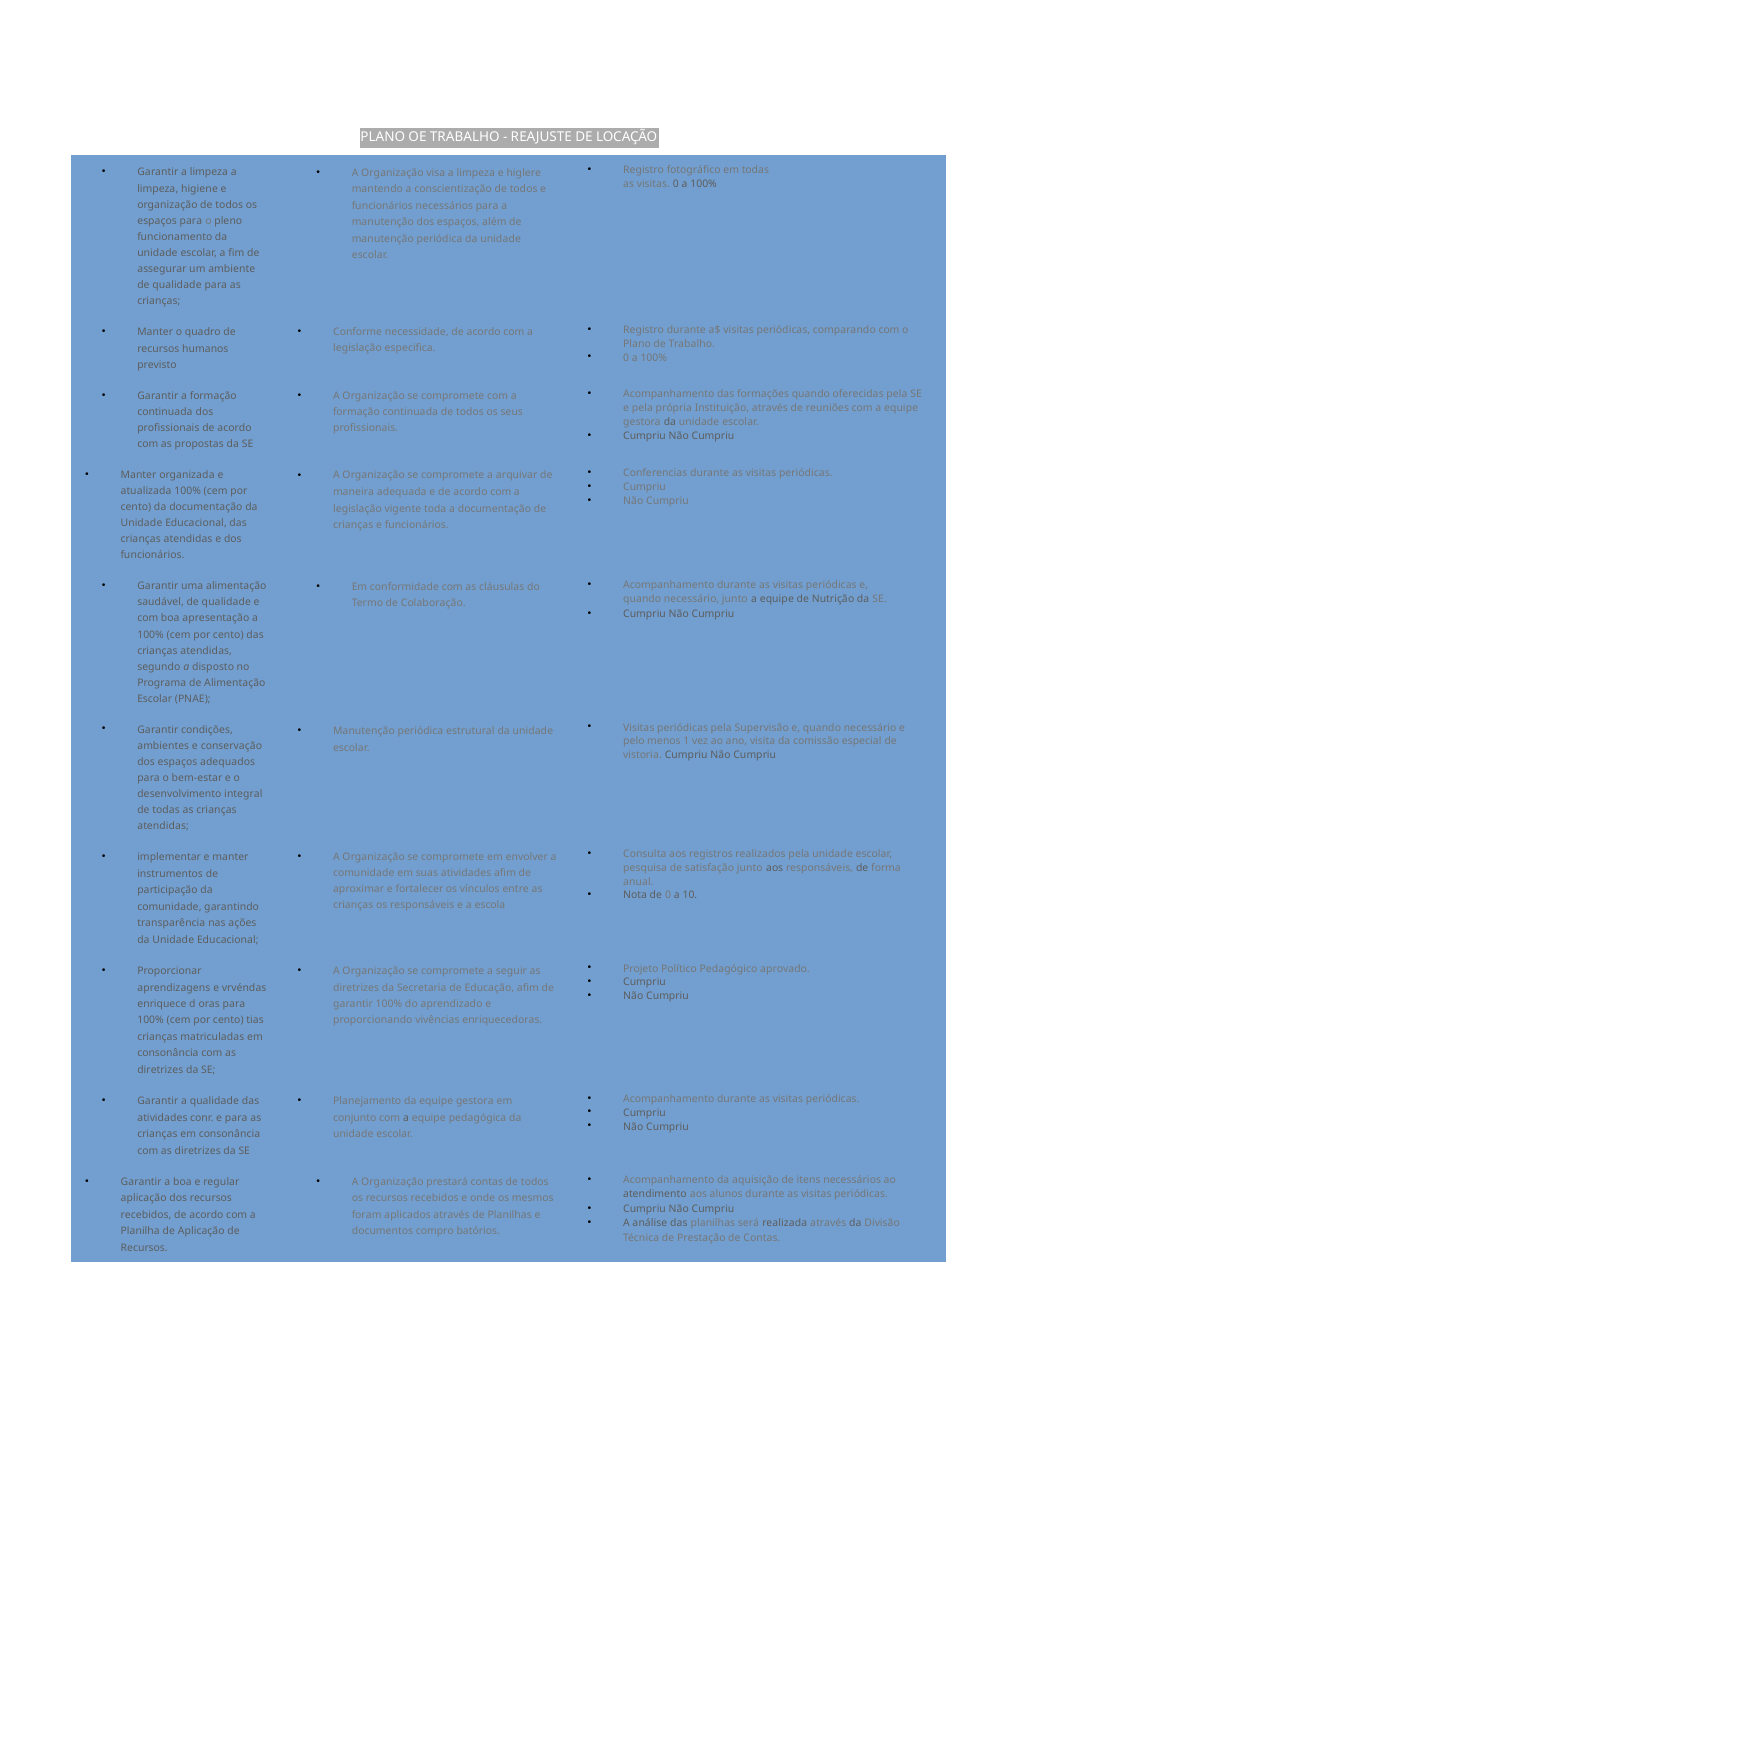

PLANO OE TRABALHO - REAJUSTE DE LOCAÇÃO
| Garantir a limpeza a limpeza, higiene e organização de todos os espaços para o pleno funcionamento da unidade escolar, a fim de assegurar um ambiente de qualidade para as crianças; | A Organização visa a limpeza e higlere mantendo a conscientização de todos e funcionários necessários para a manutenção dos espaços, além de manutenção periódica da unidade escolar. | Registro fotográfico em todas as visitas. 0 a 100% |
| --- | --- | --- |
| Manter o quadro de recursos humanos previsto | Conforme necessidade, de acordo com a legislação especifica. | Registro durante a$ visitas periódicas, comparando com o Plano de Trabalho. 0 a 100% |
| Garantir a formação continuada dos profissionais de acordo com as propostas da SE | A Organização se compromete com a formação continuada de todos os seus profissionais. | Acompanhamento das formações quando oferecidas pela SE e pela própria Instituição, através de reuniões com a equipe gestora da unidade escolar. Cumpriu Não Cumpriu |
| Manter organizada e atualizada 100% (cem por cento) da documentação da Unidade Educacional, das crianças atendidas e dos funcionários. | A Organização se compromete a arquivar de maneira adequada e de acordo com a legislação vigente toda a documentação de crianças e funcionários. | Conferencias durante as visitas periódicas. Cumpriu Não Cumpriu |
| Garantir uma alimentação saudável, de qualidade e com boa apresentação a 100% (cem por cento) das crianças atendidas, segundo a disposto no Programa de Alimentação Escolar (PNAE); | Em conformidade com as cláusulas do Termo de Colaboração. | Acompanhamento durante as visitas periódicas e, quando necessário, junto a equipe de Nutrição da SE. Cumpriu Não Cumpriu |
| Garantir condições, ambientes e conservação dos espaços adequados para o bem-estar e o desenvolvimento integral de todas as crianças atendidas; | Manutenção periódica estrutural da unidade escolar. | Visitas periódicas pela Supervisão e, quando necessário e pelo menos 1 vez ao ano, visita da comissão especial de vistoria. Cumpriu Não Cumpriu |
| implementar e manter instrumentos de participação da comunidade, garantindo transparência nas ações da Unidade Educacional; | A Organização se compromete em envolver a comunidade em suas atividades afim de aproximar e fortalecer os vínculos entre as crianças os responsáveis e a escola | Consulta aos registros realizados pela unidade escolar, pesquisa de satisfação junto aos responsáveis, de forma anual. Nota de 0 a 10. |
| Proporcionar aprendizagens e vrvéndas enriquece d oras para 100% (cem por cento) tias crianças matriculadas em consonância com as diretrizes da SE; | A Organização se compromete a seguir as diretrizes da Secretaria de Educação, afim de garantir 100% do aprendizado e proporcionando vivências enriquecedoras. | Projeto Político Pedagógico aprovado. Cumpriu Não Cumpriu |
| Garantir a qualidade das atividades conr. e para as crianças em consonância com as diretrizes da SE | Planejamento da equipe gestora em conjunto com a equipe pedagógica da unidade escolar. | Acompanhamento durante as visitas periódicas. Cumpriu Não Cumpriu |
| Garantir a boa e regular aplicação dos recursos recebidos, de acordo com a Planilha de Aplicação de Recursos. | A Organização prestará contas de todos os recursos recebidos e onde os mesmos foram aplicados através de Planilhas e documentos compro batórios. | Acompanhamento da aquisição de itens necessários ao atendimento aos alunos durante as visitas periódicas. Cumpriu Não Cumpriu A análise das planilhas será realizada através da Divisão Técnica de Prestação de Contas. |